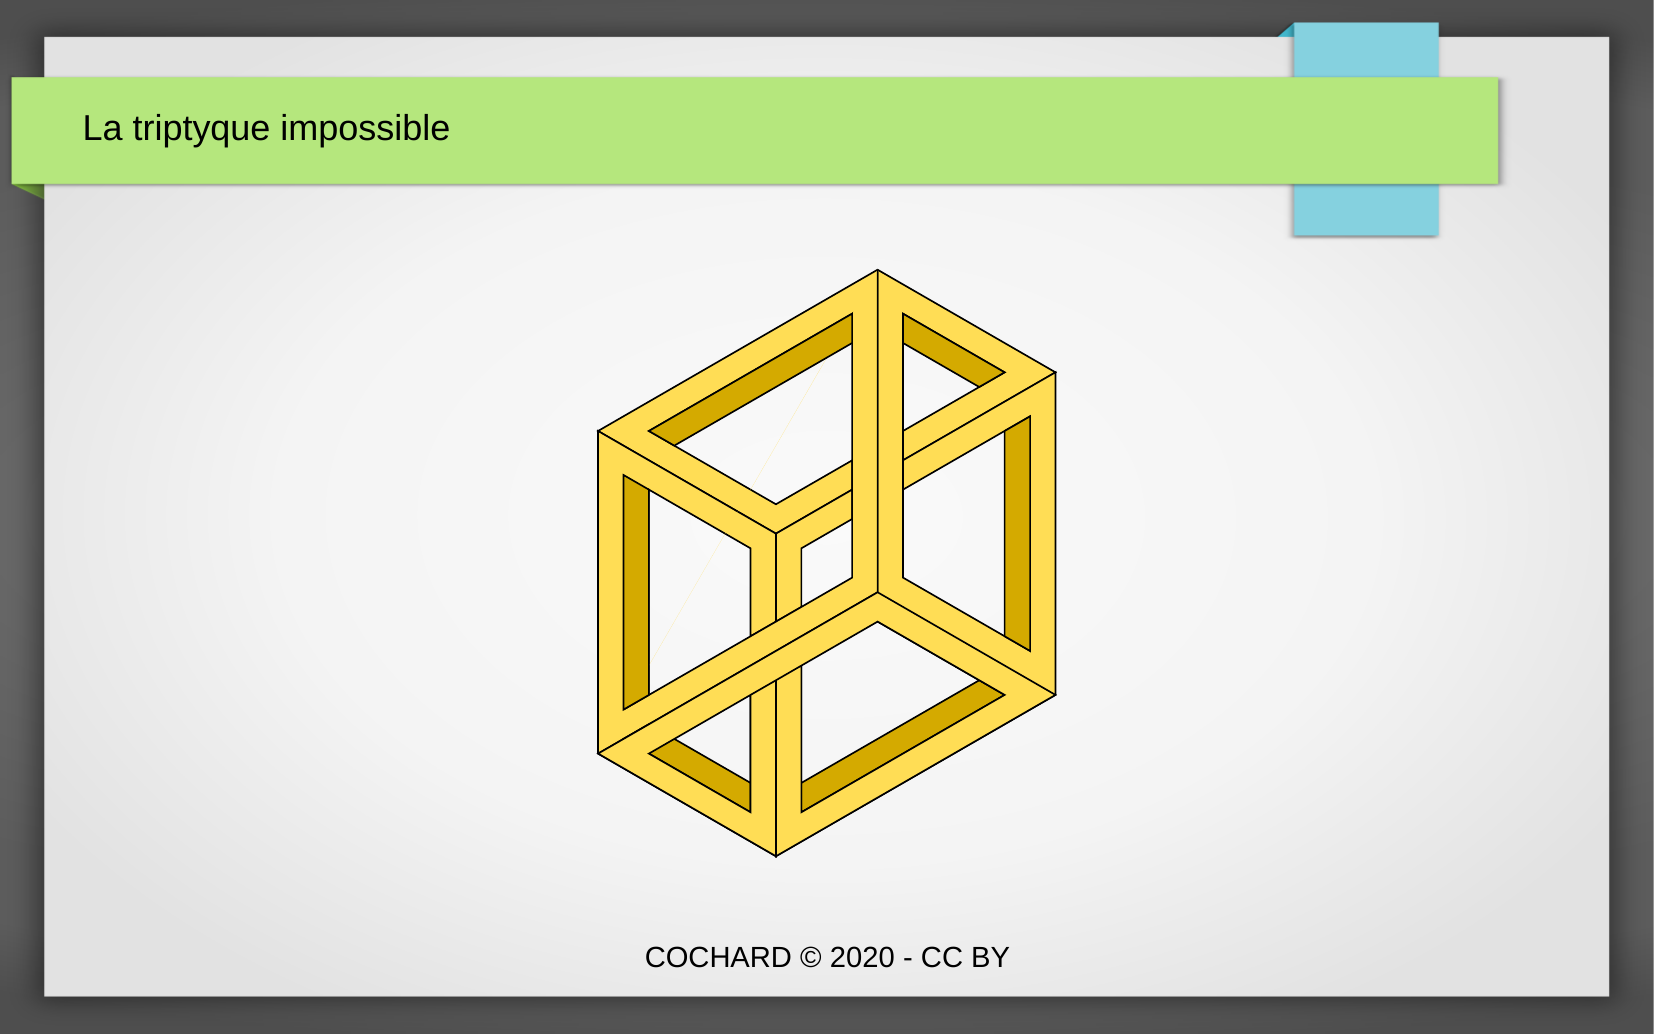

# La triptyque impossible
COCHARD © 2020 - CC BY